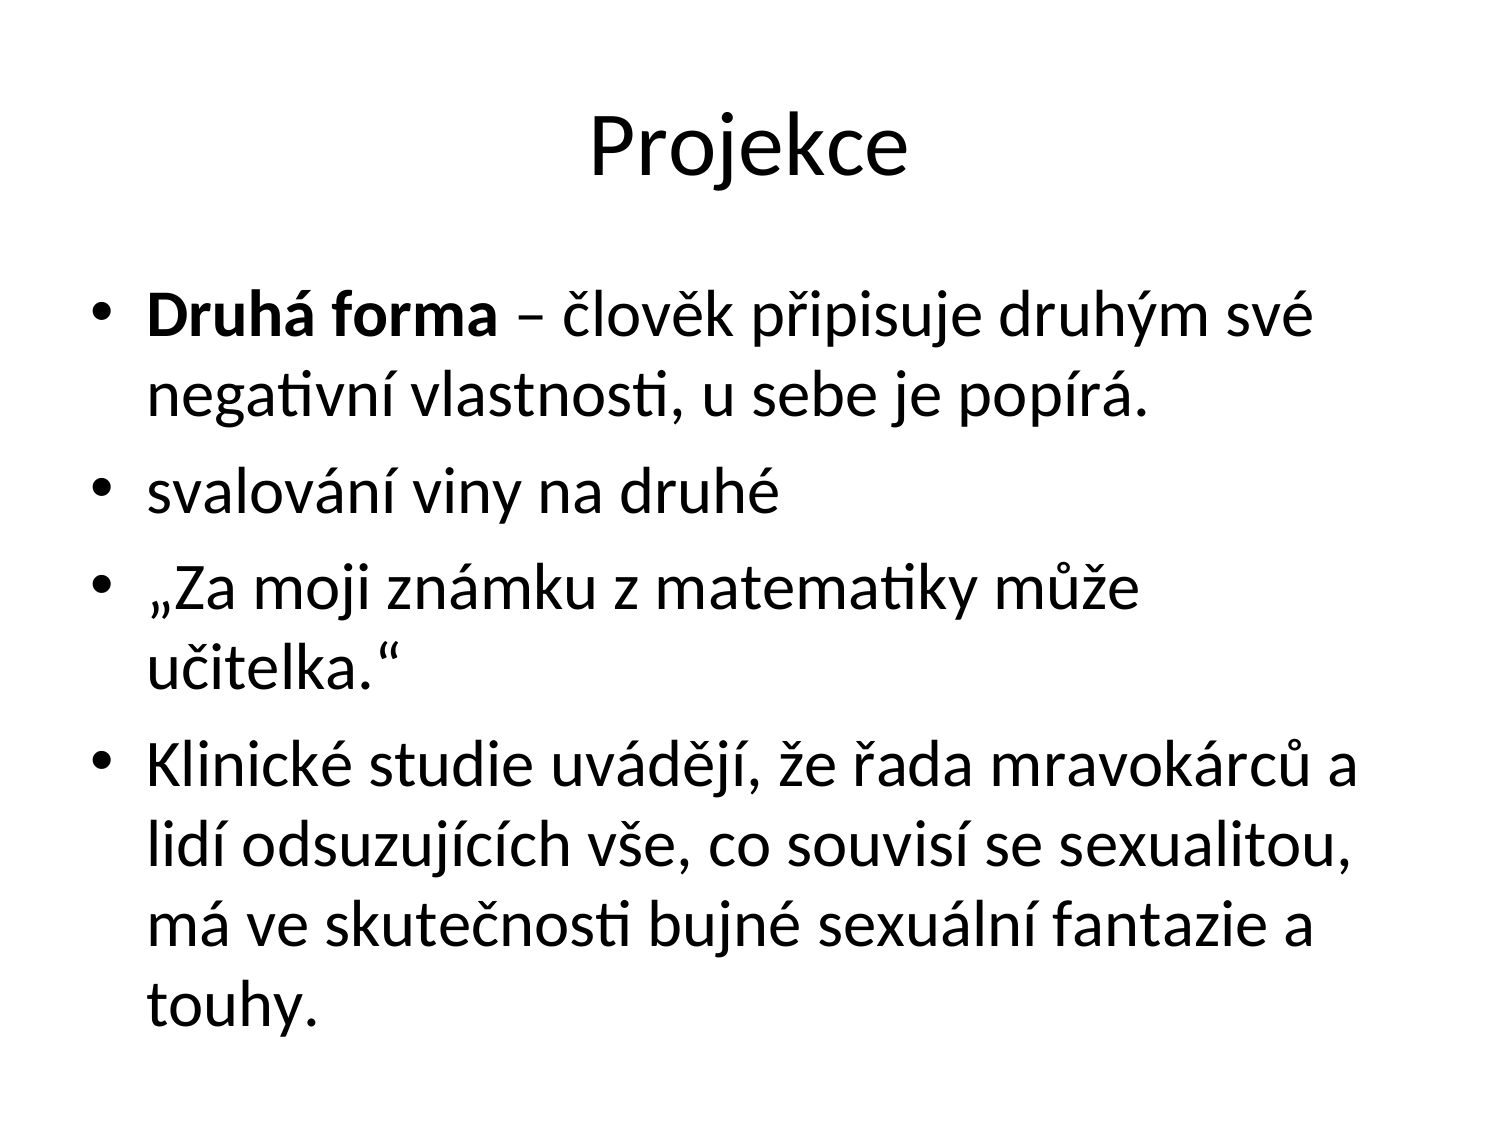

# Projekce
Druhá forma – člověk připisuje druhým své negativní vlastnosti, u sebe je popírá.
svalování viny na druhé
„Za moji známku z matematiky může učitelka.“
Klinické studie uvádějí, že řada mravokárců a lidí odsuzujících vše, co souvisí se sexualitou, má ve skutečnosti bujné sexuální fantazie a touhy.